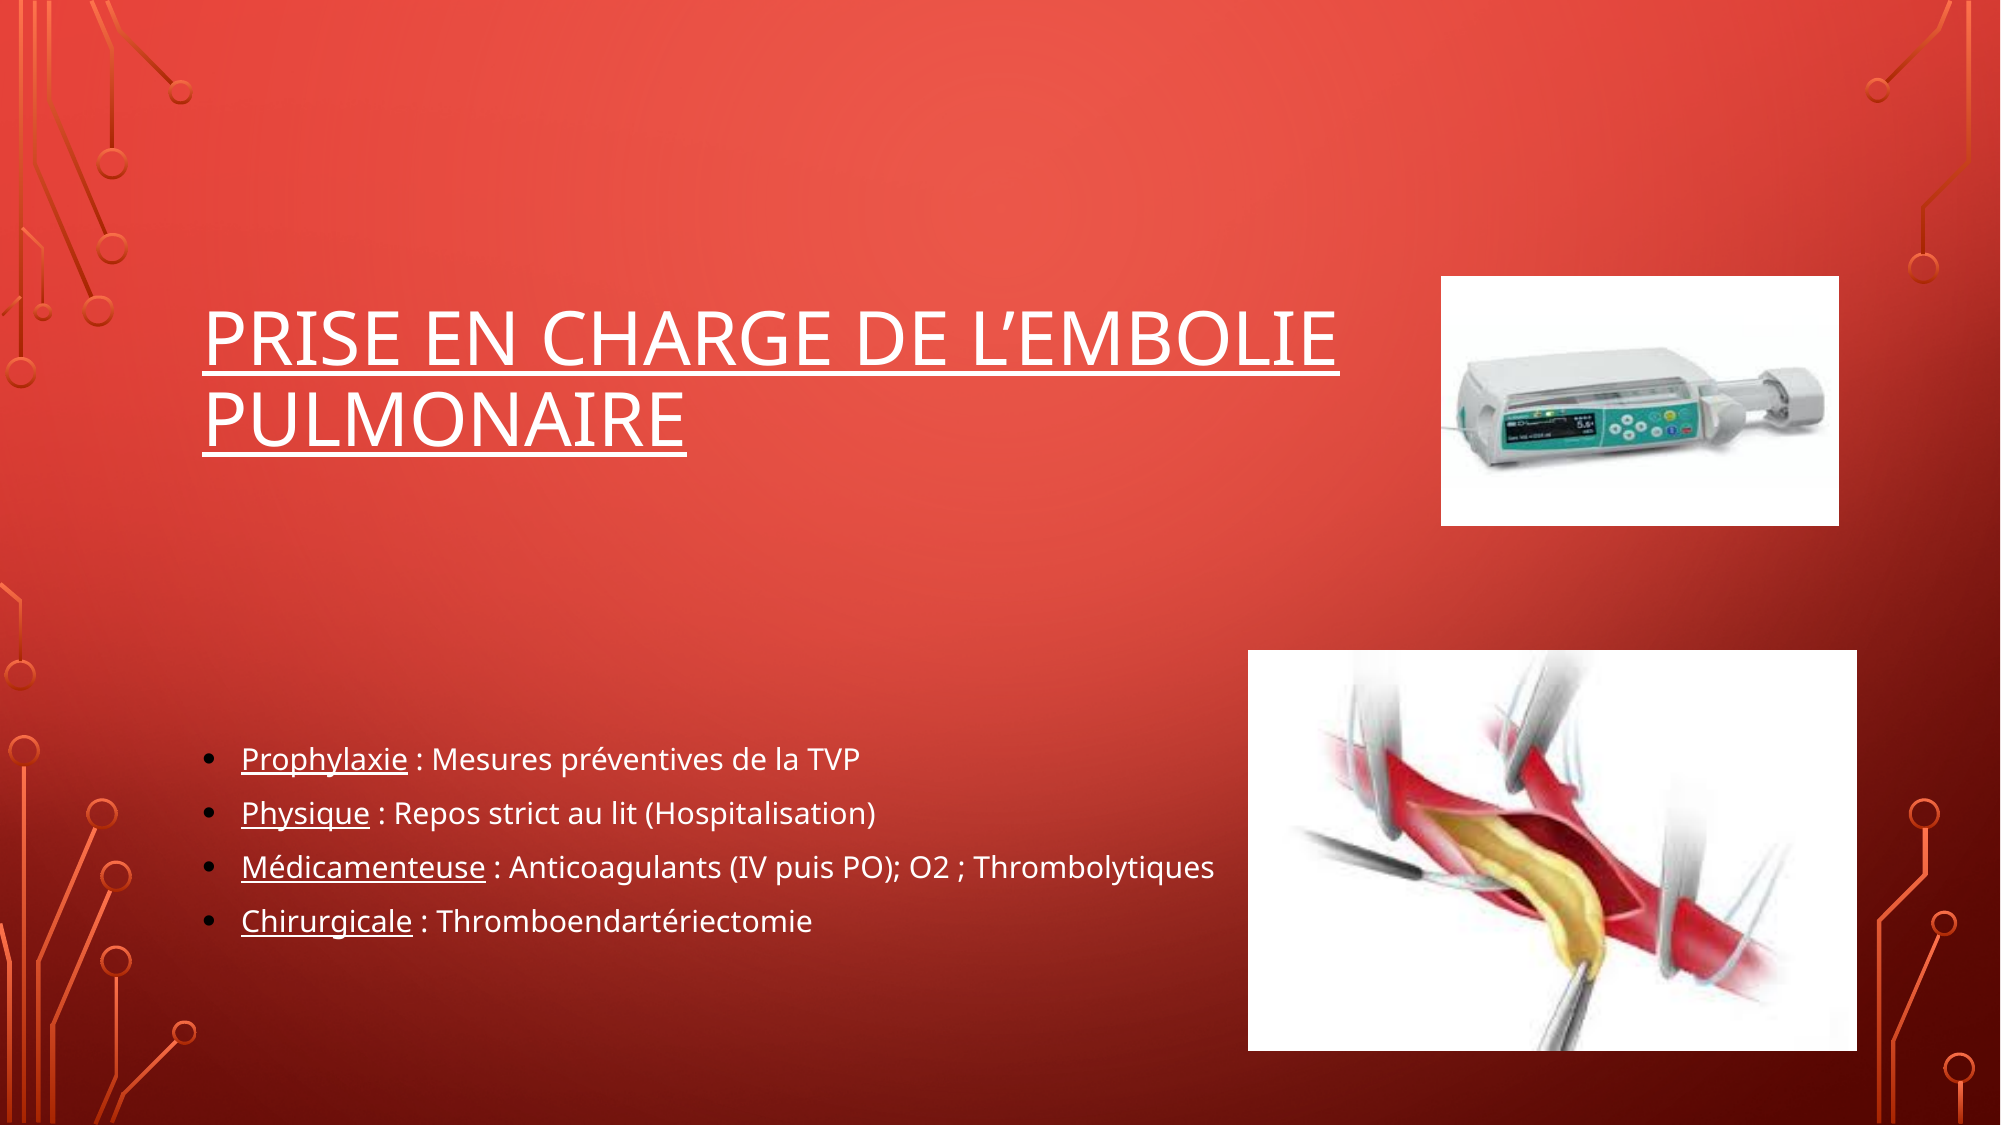

# Prise en charge de L’embolie pulmonaire
Prophylaxie : Mesures préventives de la TVP
Physique : Repos strict au lit (Hospitalisation)
Médicamenteuse : Anticoagulants (IV puis PO); O2 ; Thrombolytiques
Chirurgicale : Thromboendartériectomie